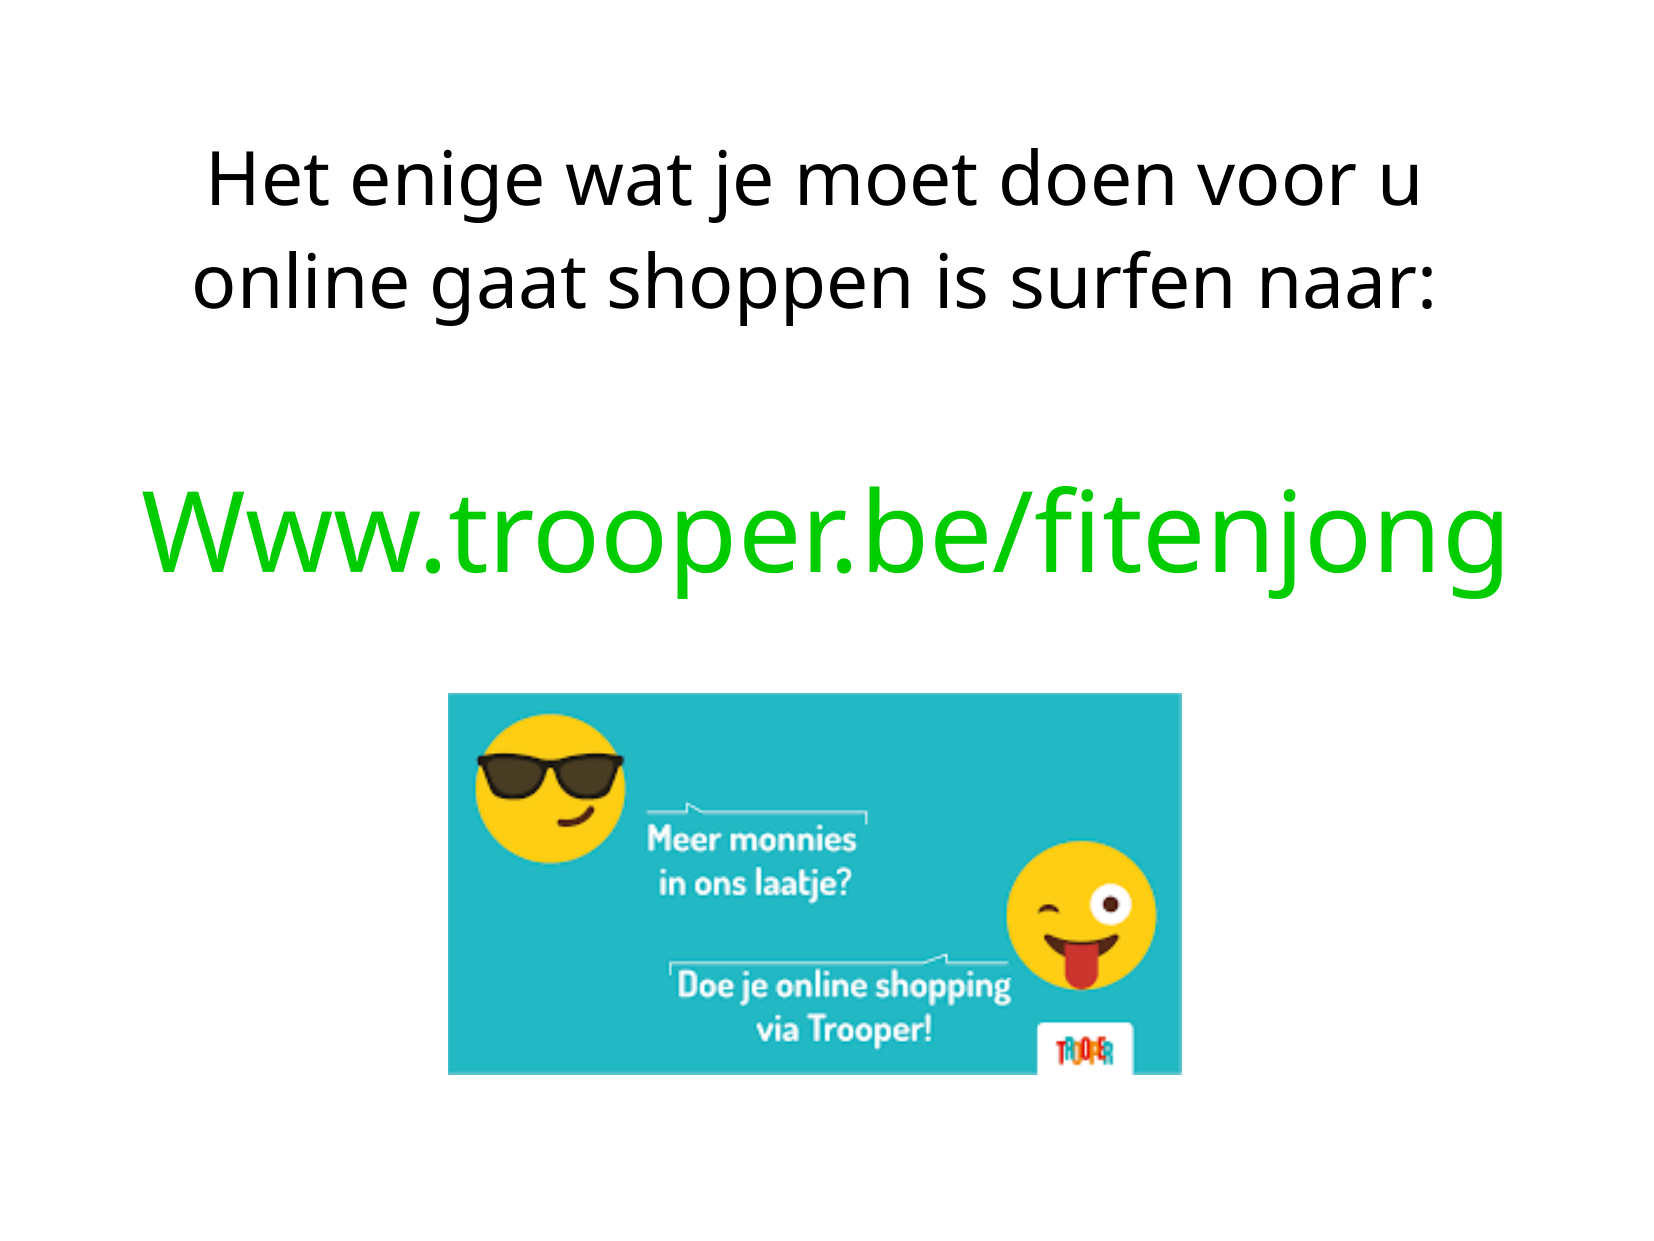

# Www.trooper.be/fitenjong
Het enige wat je moet doen voor u online gaat shoppen is surfen naar: